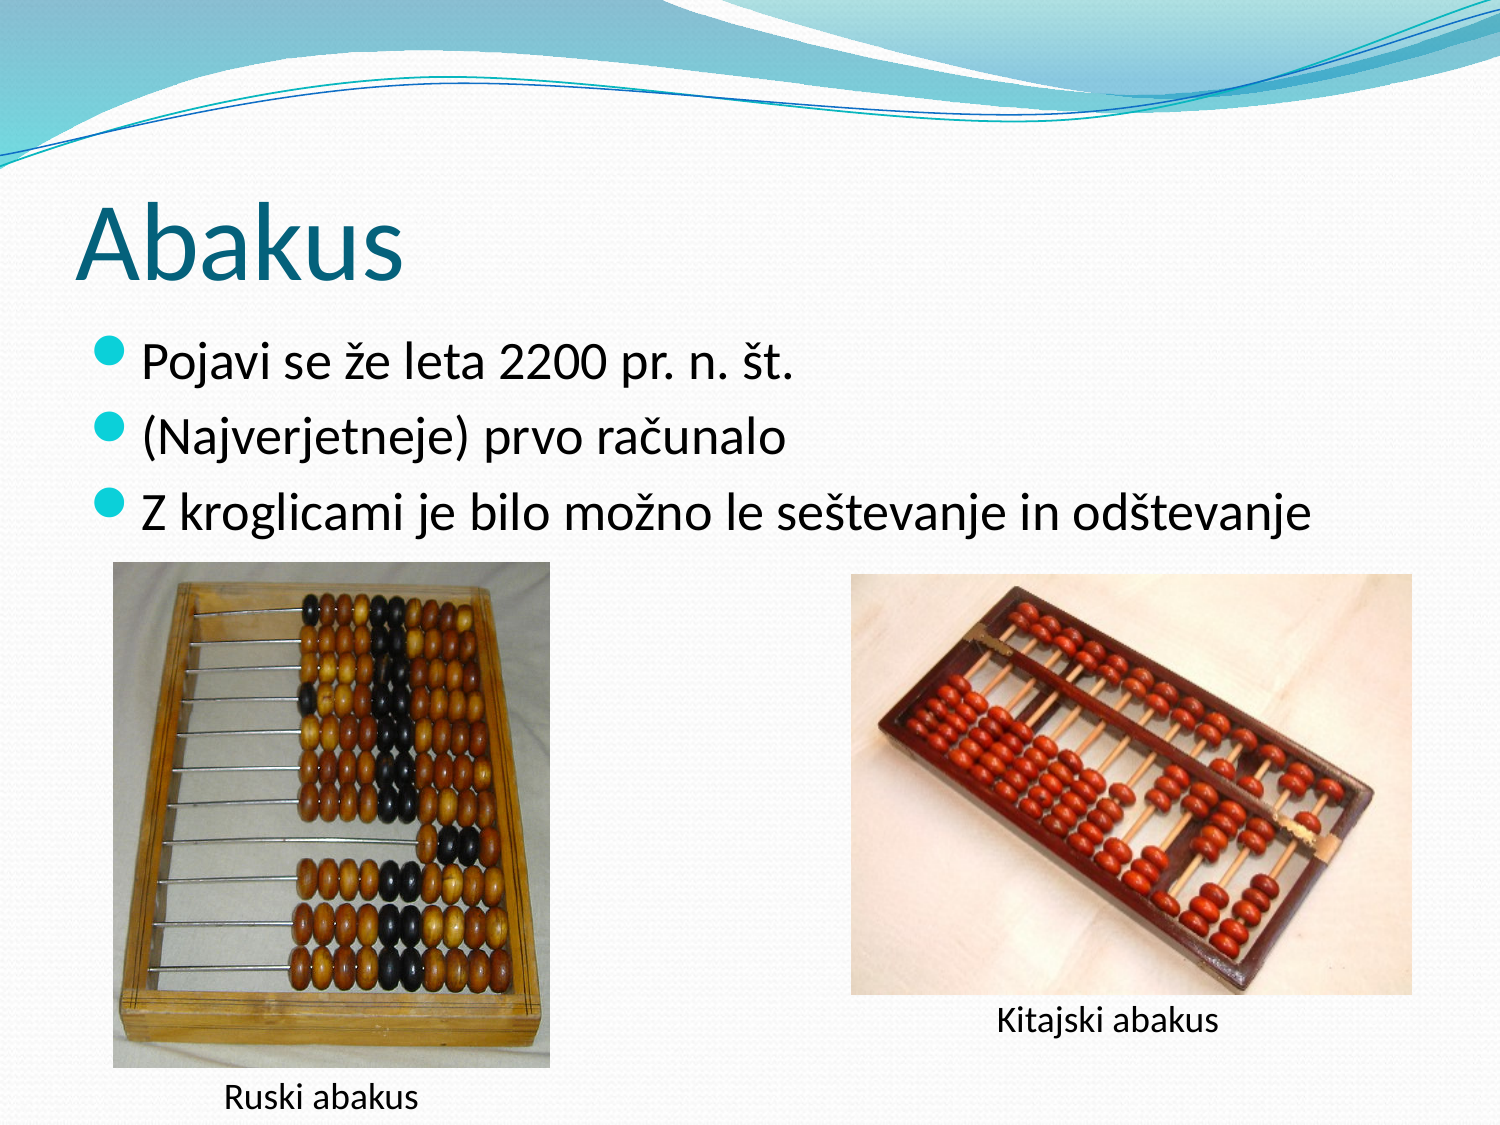

# Abakus
Pojavi se že leta 2200 pr. n. št.
(Najverjetneje) prvo računalo
Z kroglicami je bilo možno le seštevanje in odštevanje
Kitajski abakus
Ruski abakus